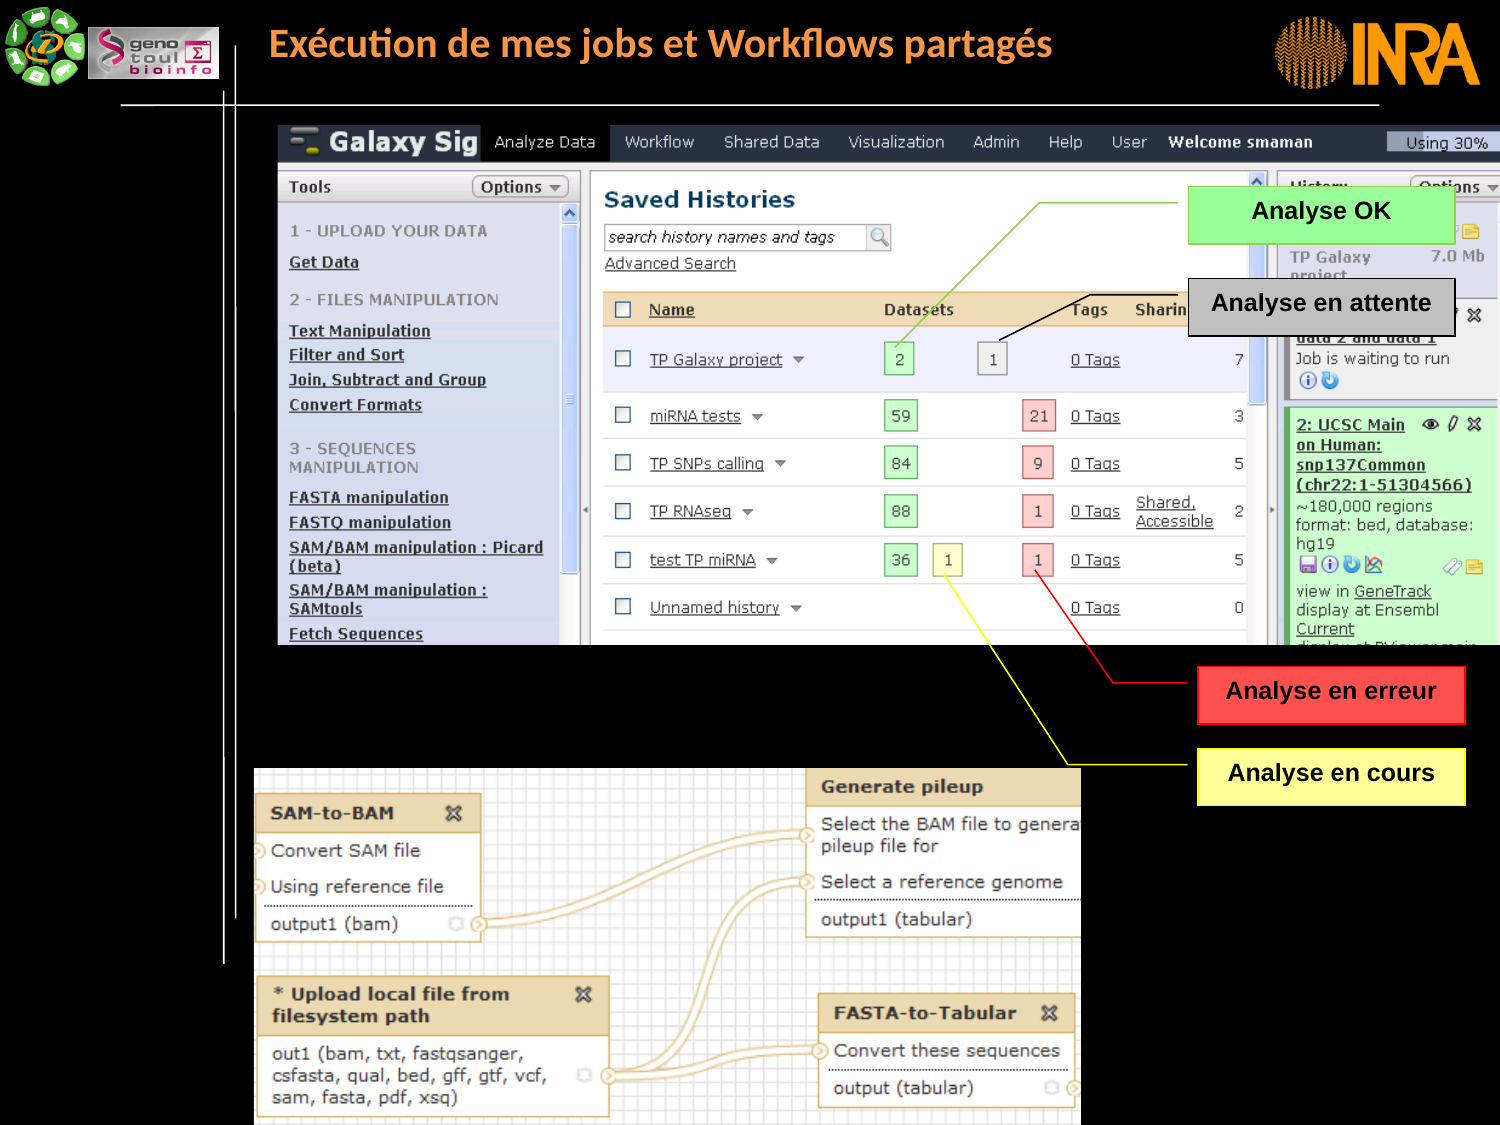

Exécution de mes jobs et Workflows partagés
Analyse OK
Analyse en attente
Analyse en erreur
Analyse en cours